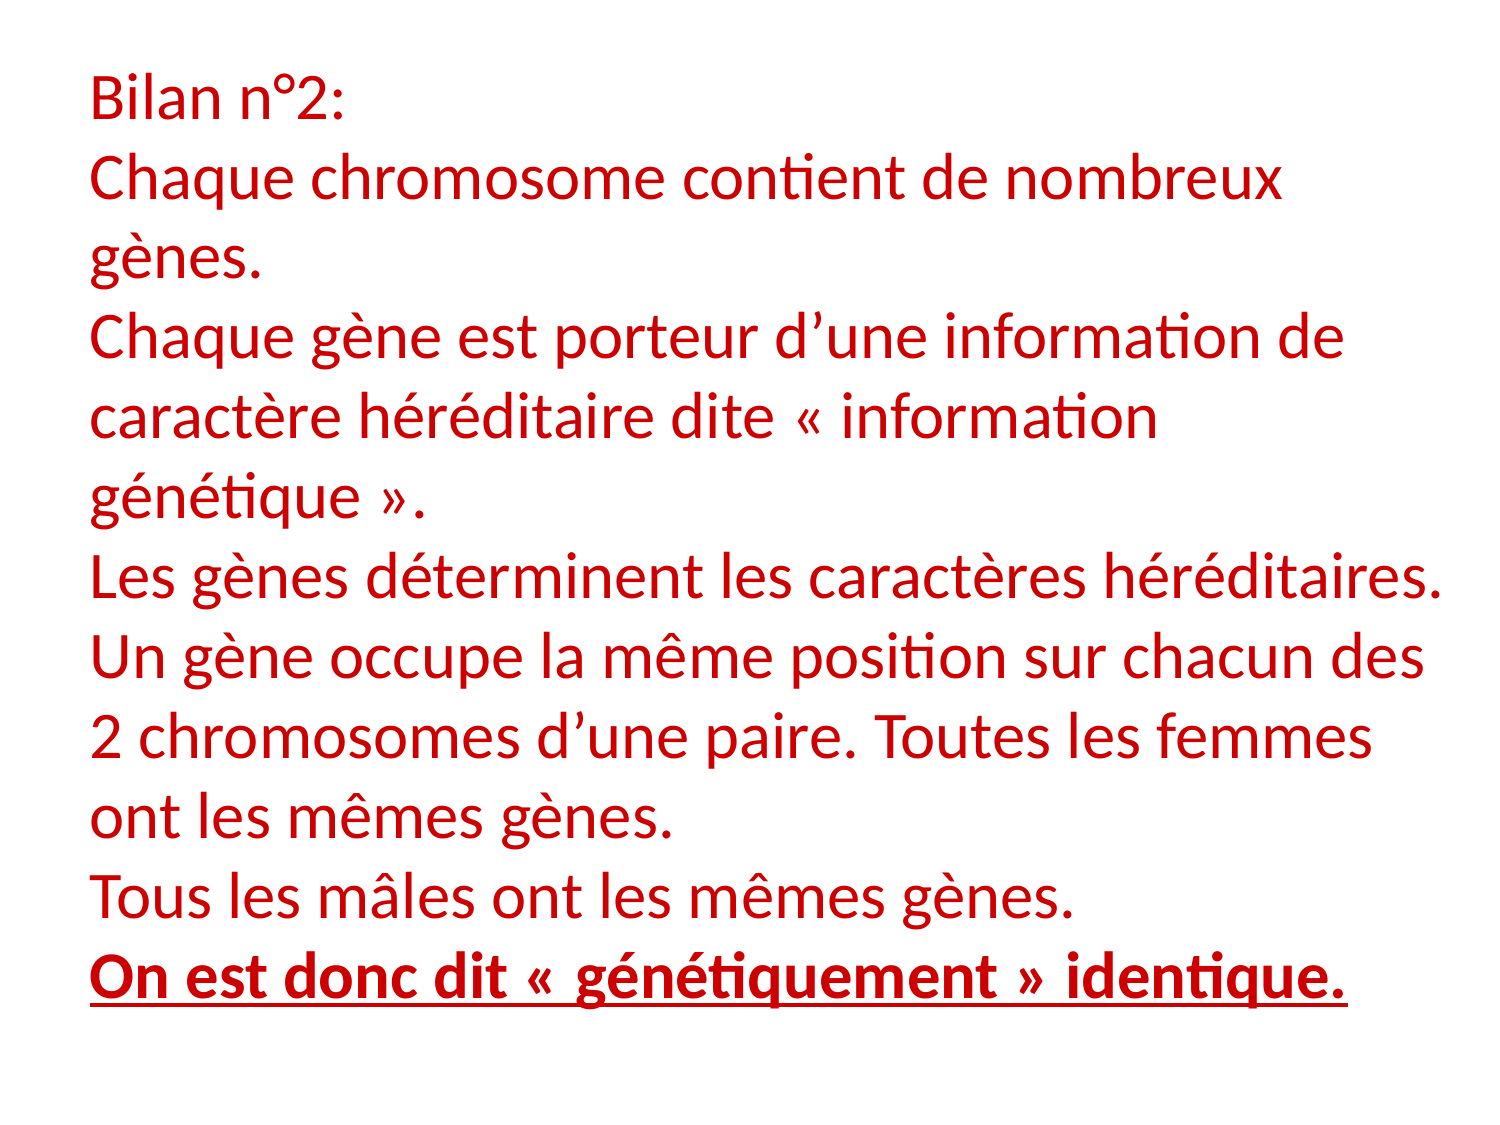

Bilan n°2:
Chaque chromosome contient de nombreux gènes.
Chaque gène est porteur d’une information de caractère héréditaire dite « information génétique ».
Les gènes déterminent les caractères héréditaires. Un gène occupe la même position sur chacun des 2 chromosomes d’une paire. Toutes les femmes ont les mêmes gènes.
Tous les mâles ont les mêmes gènes.
On est donc dit « génétiquement » identique.